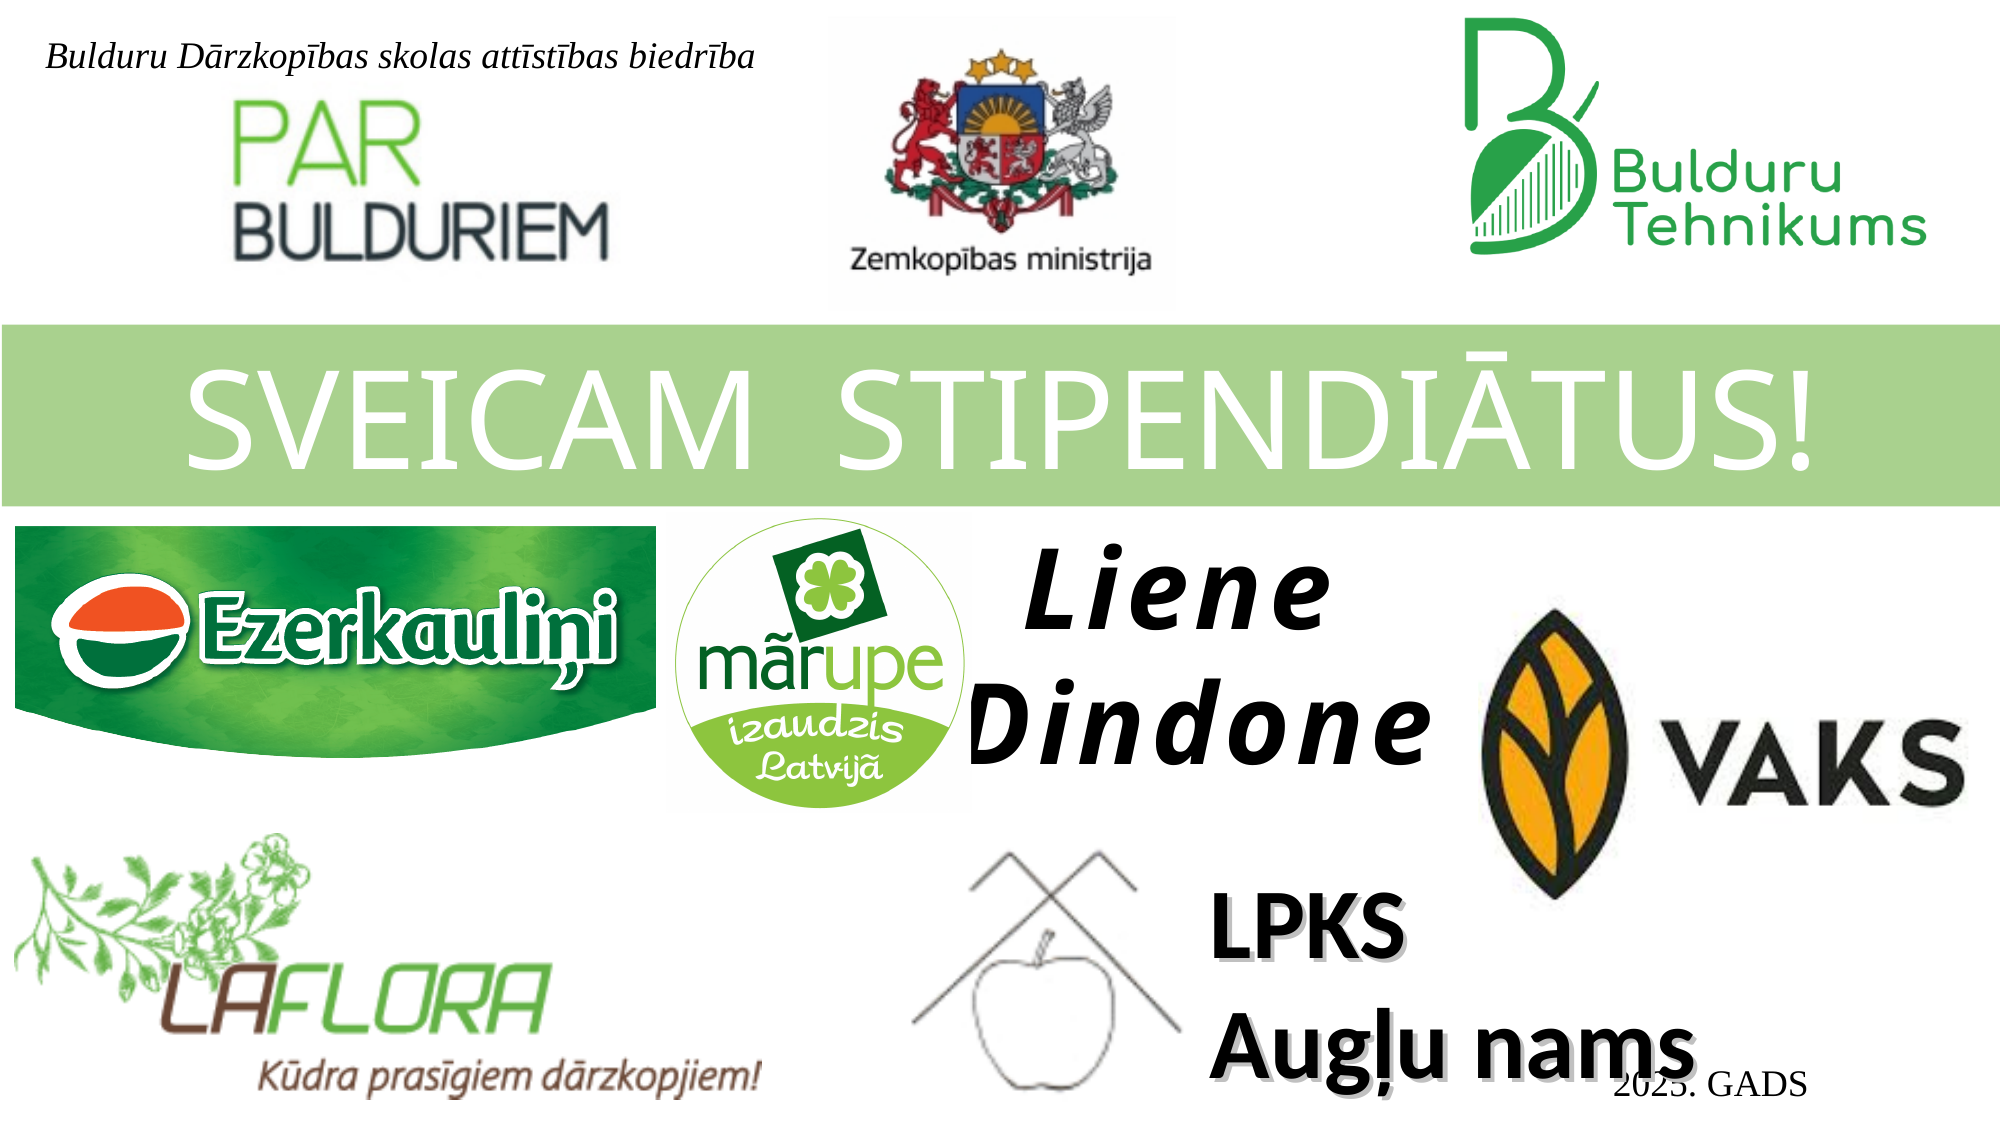

Bulduru Dārzkopības skolas attīstības biedrība
SVEICAM STIPENDIĀTUS!
Liene
Dindone
LPKS
Augļu nams
2025. GADS